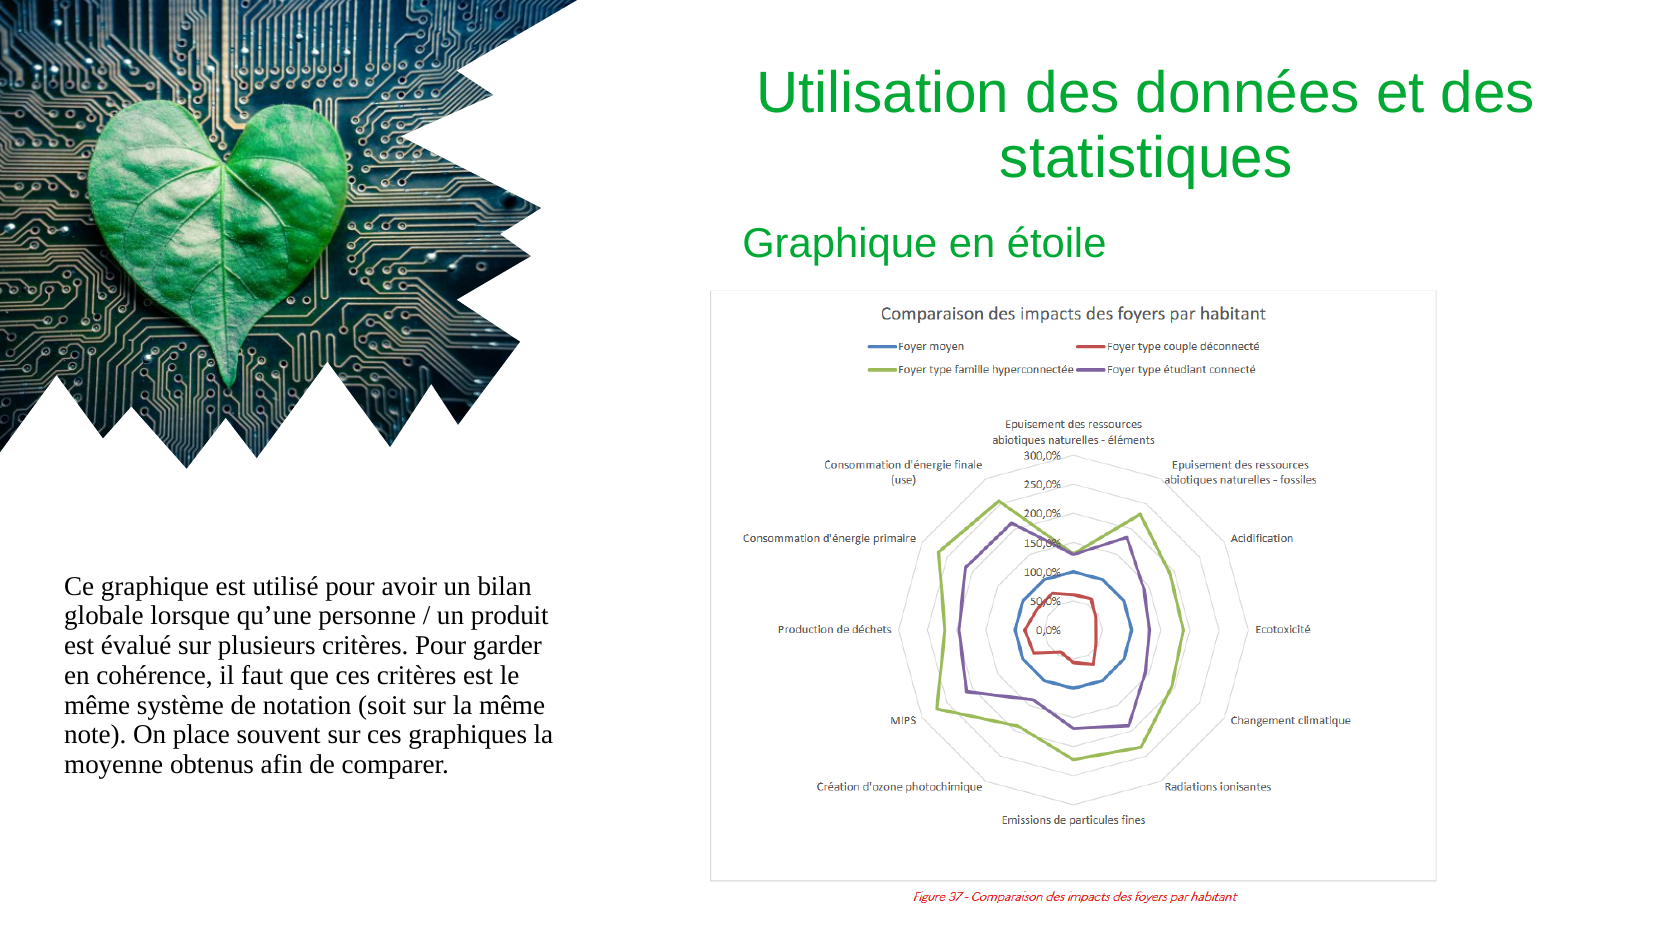

Utilisation des données et des statistiques
Graphique en étoile
Ce graphique est utilisé pour avoir un bilan globale lorsque qu’une personne / un produit est évalué sur plusieurs critères. Pour garder en cohérence, il faut que ces critères est le même système de notation (soit sur la même note). On place souvent sur ces graphiques la moyenne obtenus afin de comparer.